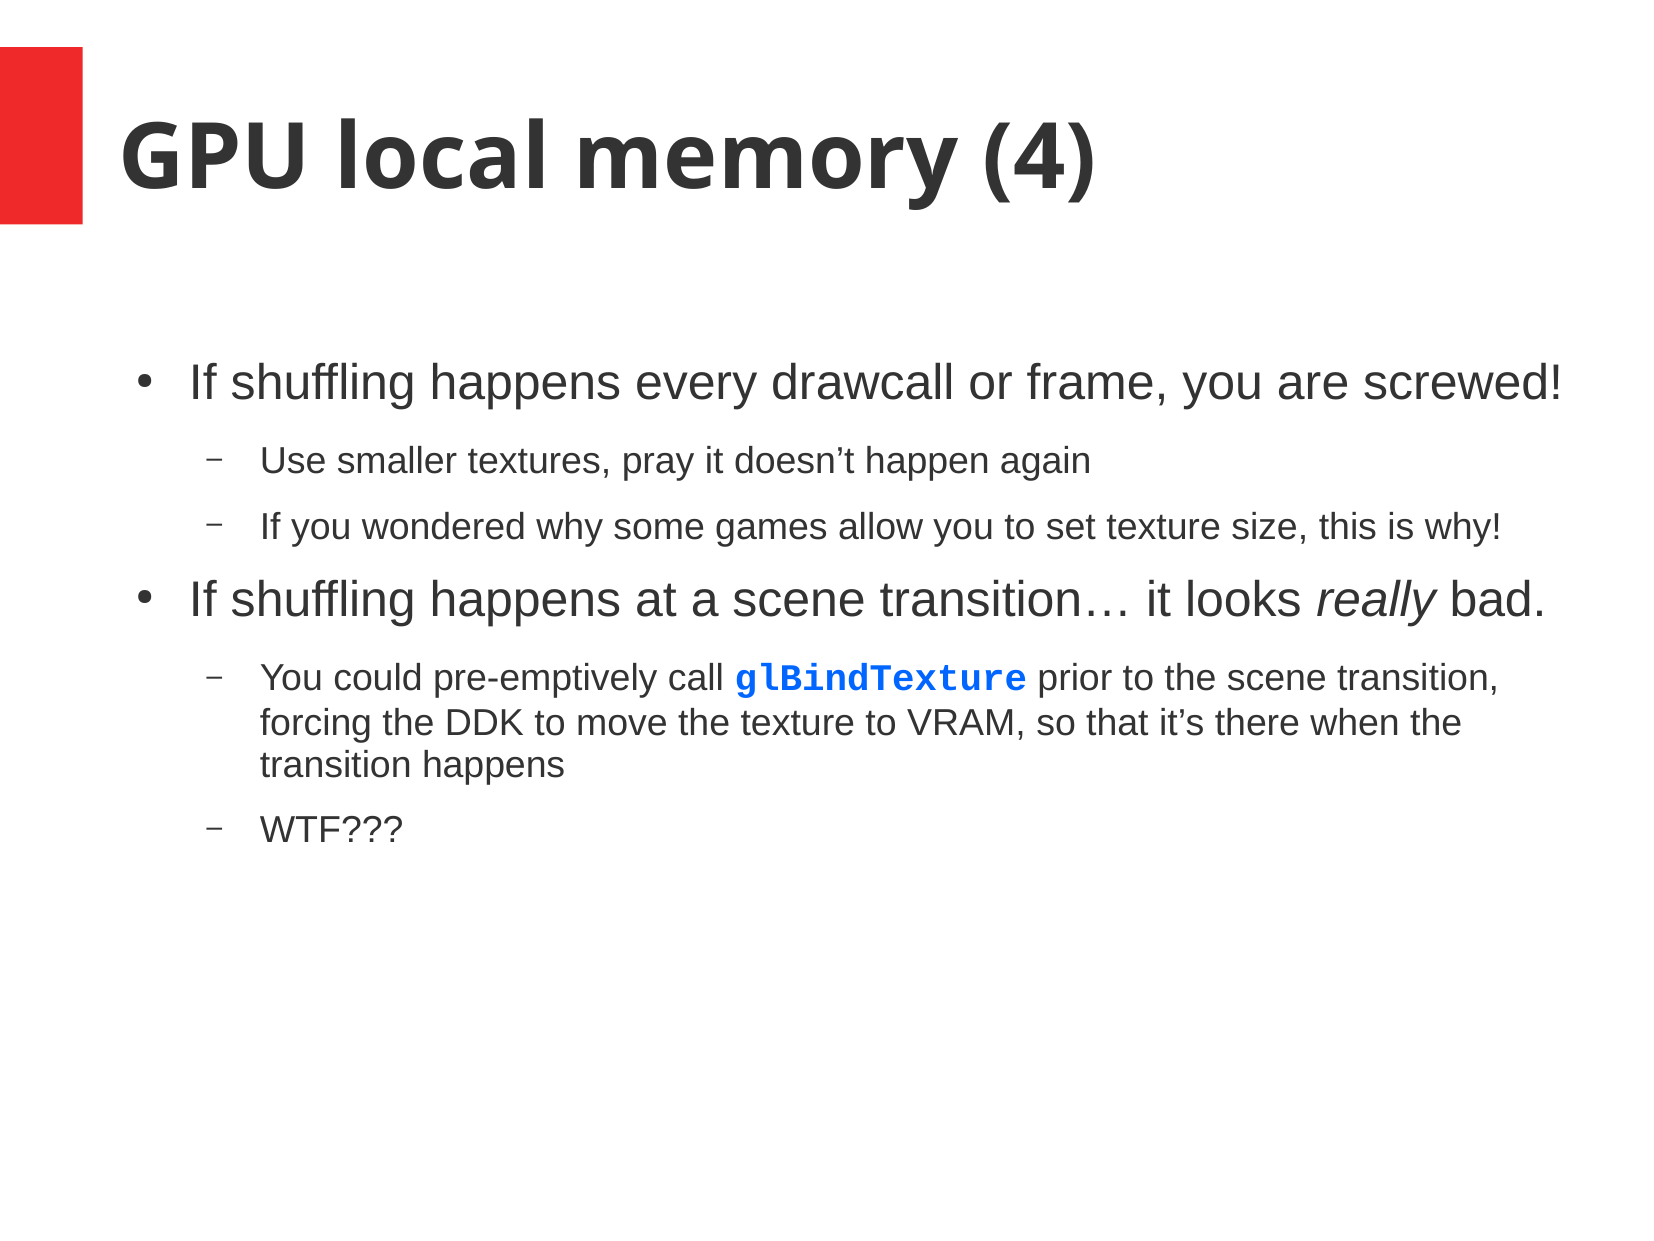

# GPU local memory (4)
If shuffling happens every drawcall or frame, you are screwed!
Use smaller textures, pray it doesn’t happen again
If you wondered why some games allow you to set texture size, this is why!
If shuffling happens at a scene transition… it looks really bad.
You could pre-emptively call glBindTexture prior to the scene transition, forcing the DDK to move the texture to VRAM, so that it’s there when the transition happens
WTF???